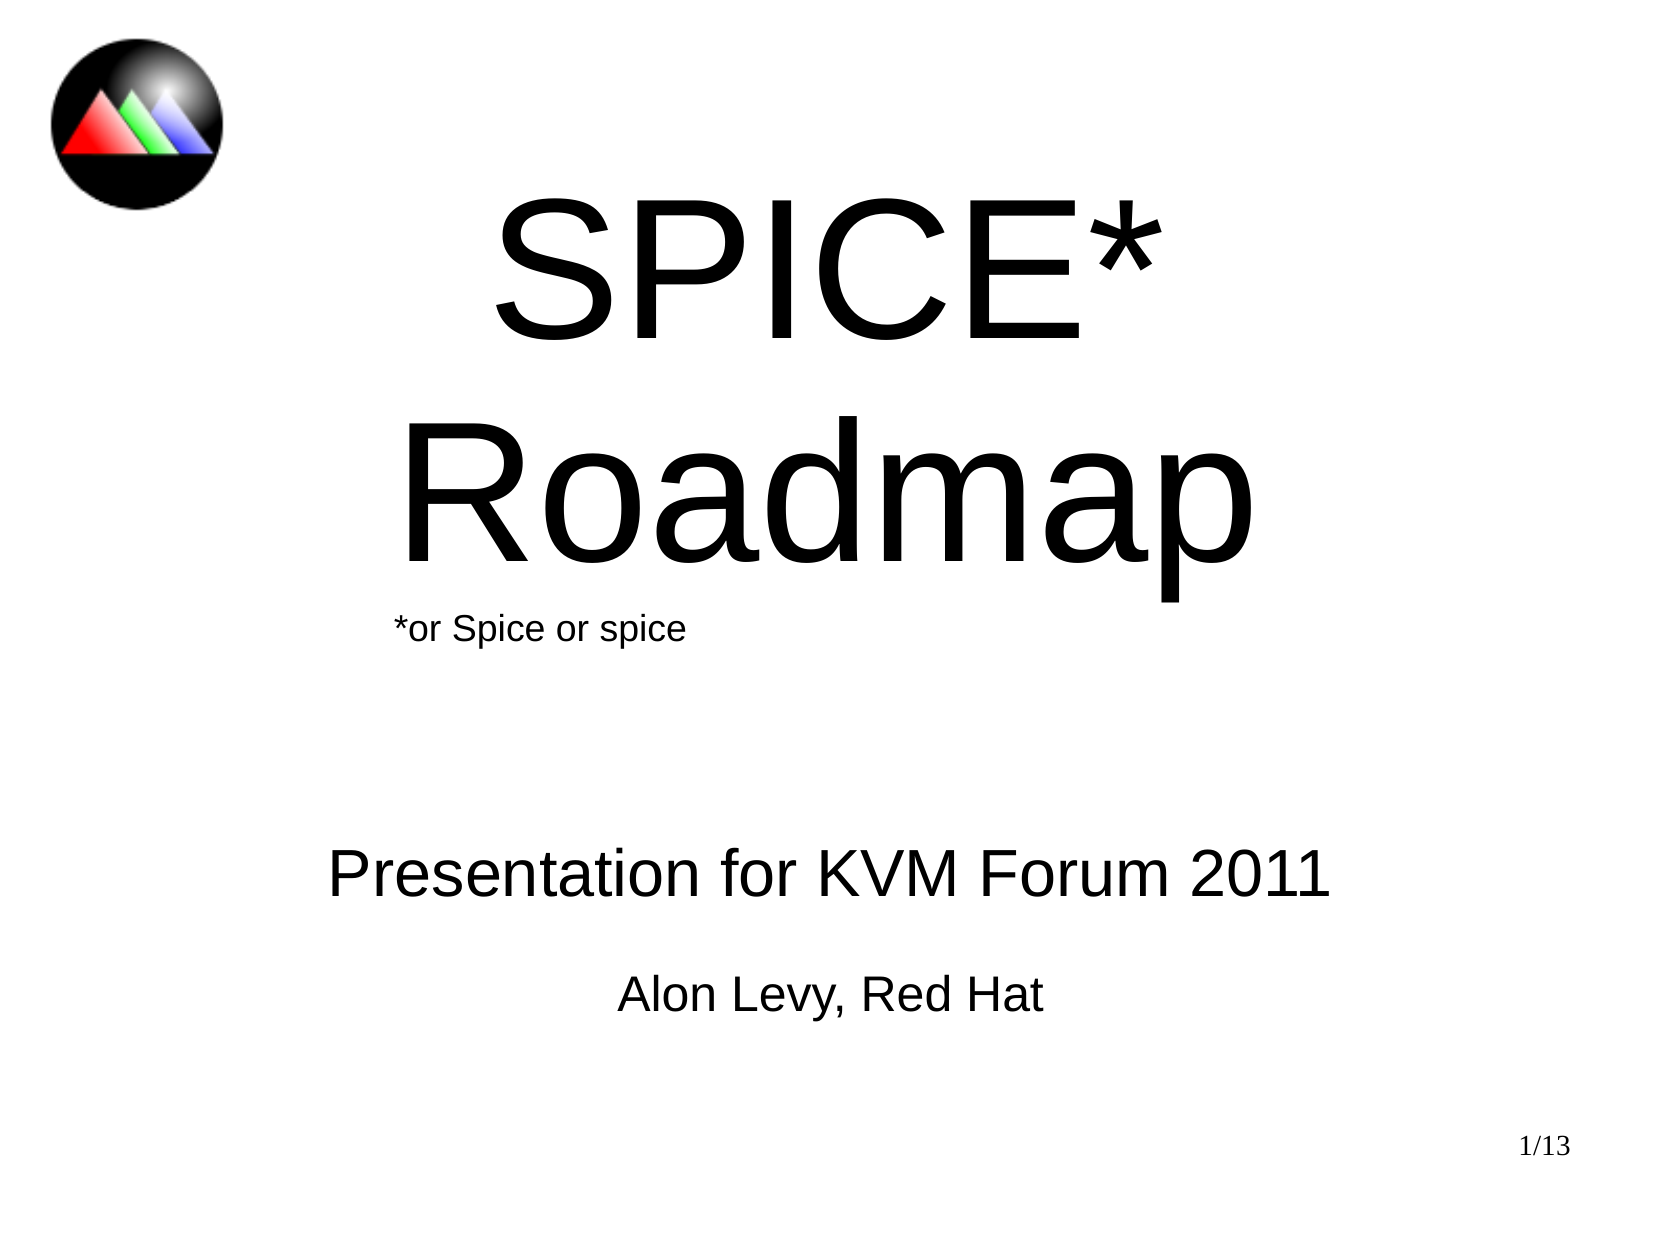

# SPICE* Roadmap
*or Spice or spice
Presentation for KVM Forum 2011
Alon Levy, Red Hat